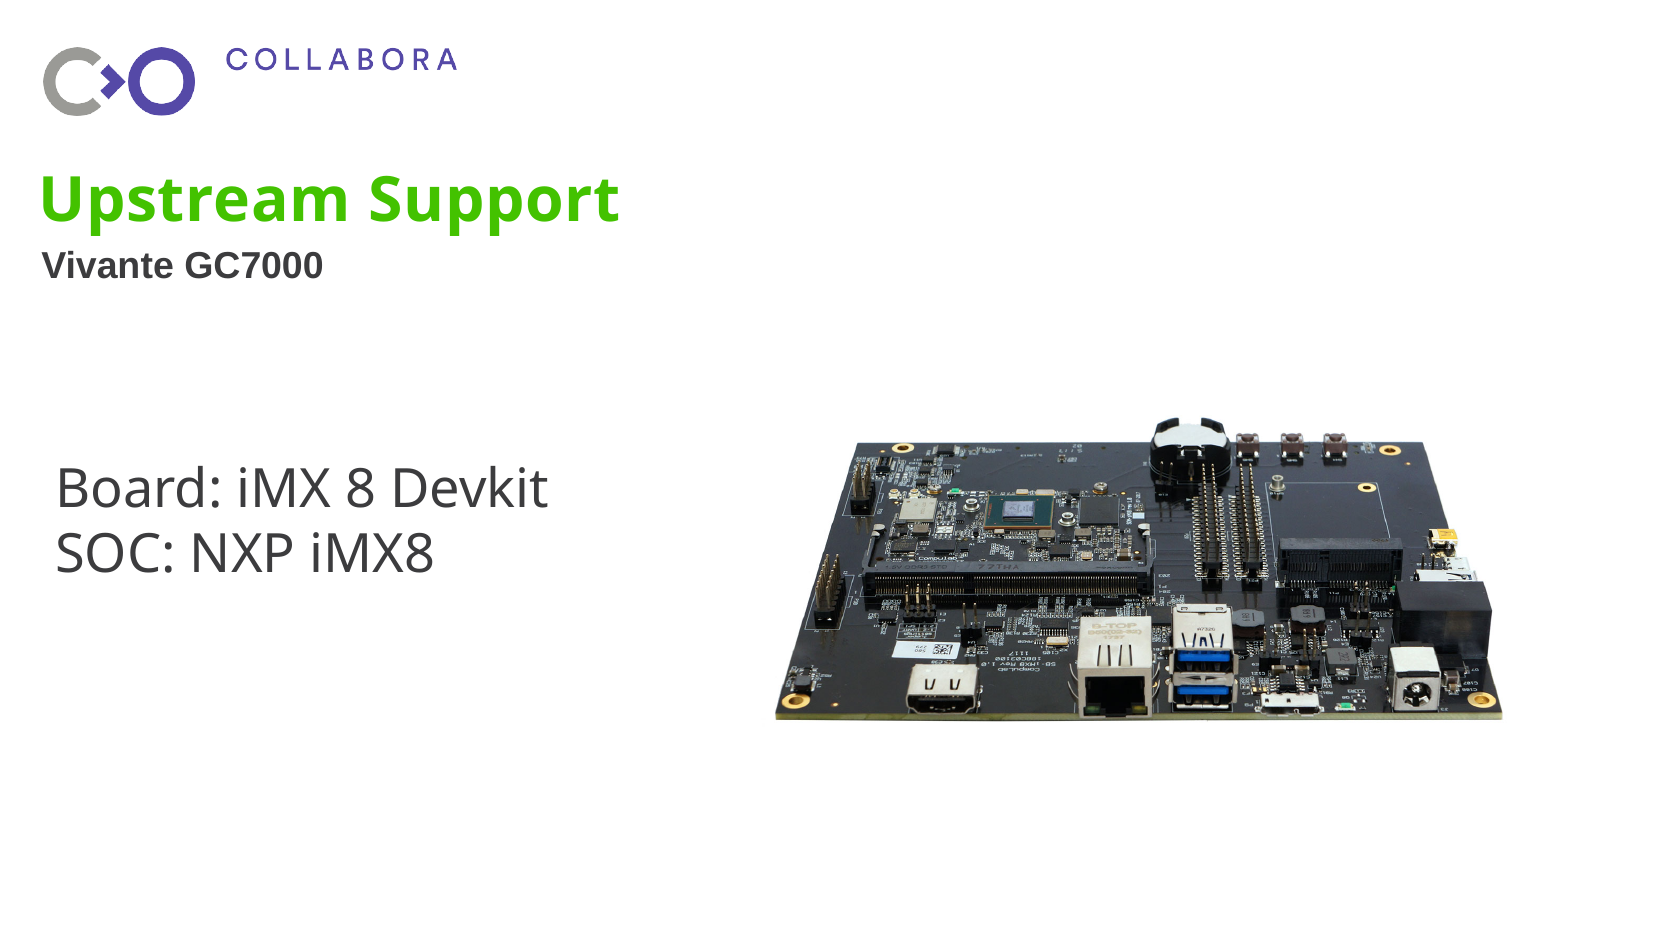

# Upstream Support
Vivante GC7000
Board: iMX 8 Devkit
SOC: NXP iMX8